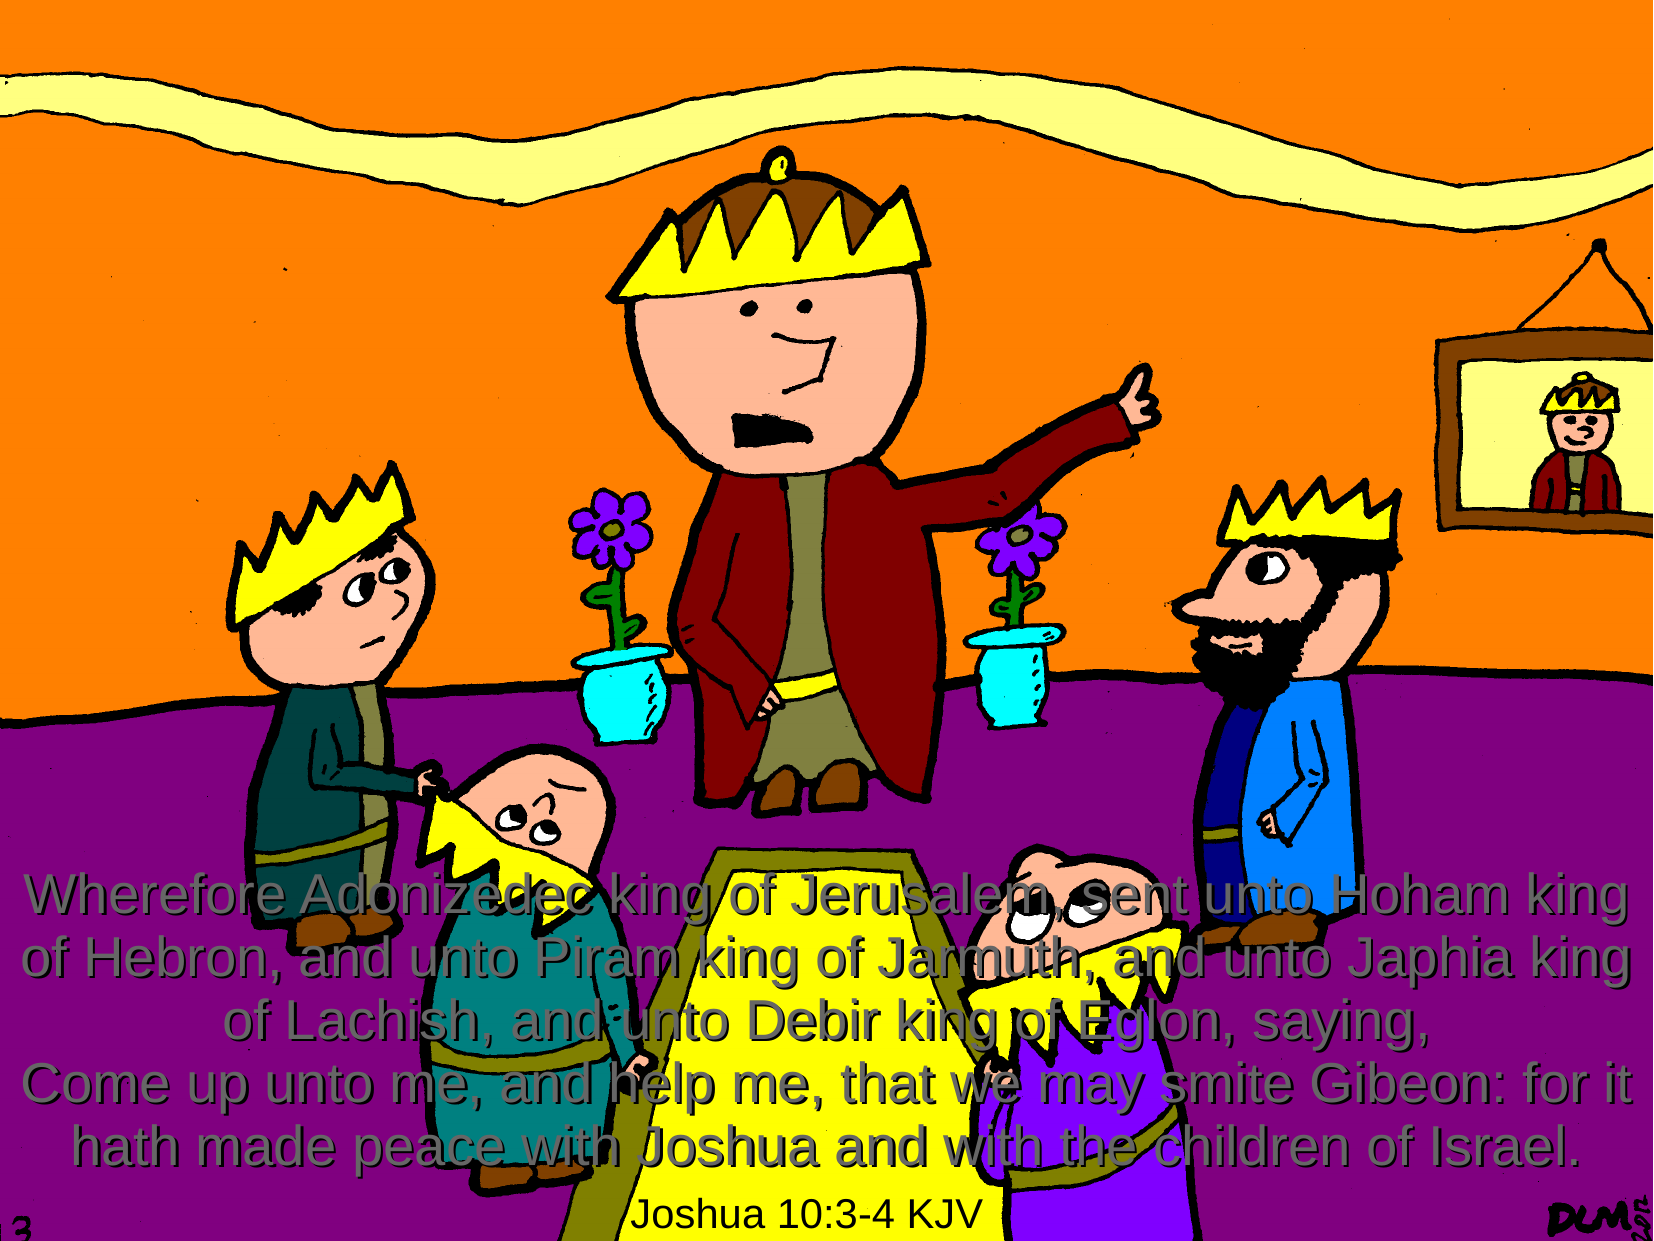

Wherefore Adonizedec king of Jerusalem, sent unto Hoham king of Hebron, and unto Piram king of Jarmuth, and unto Japhia king of Lachish, and unto Debir king of Eglon, saying,
Come up unto me, and help me, that we may smite Gibeon: for it hath made peace with Joshua and with the children of Israel.
Joshua 10:3-4 KJV